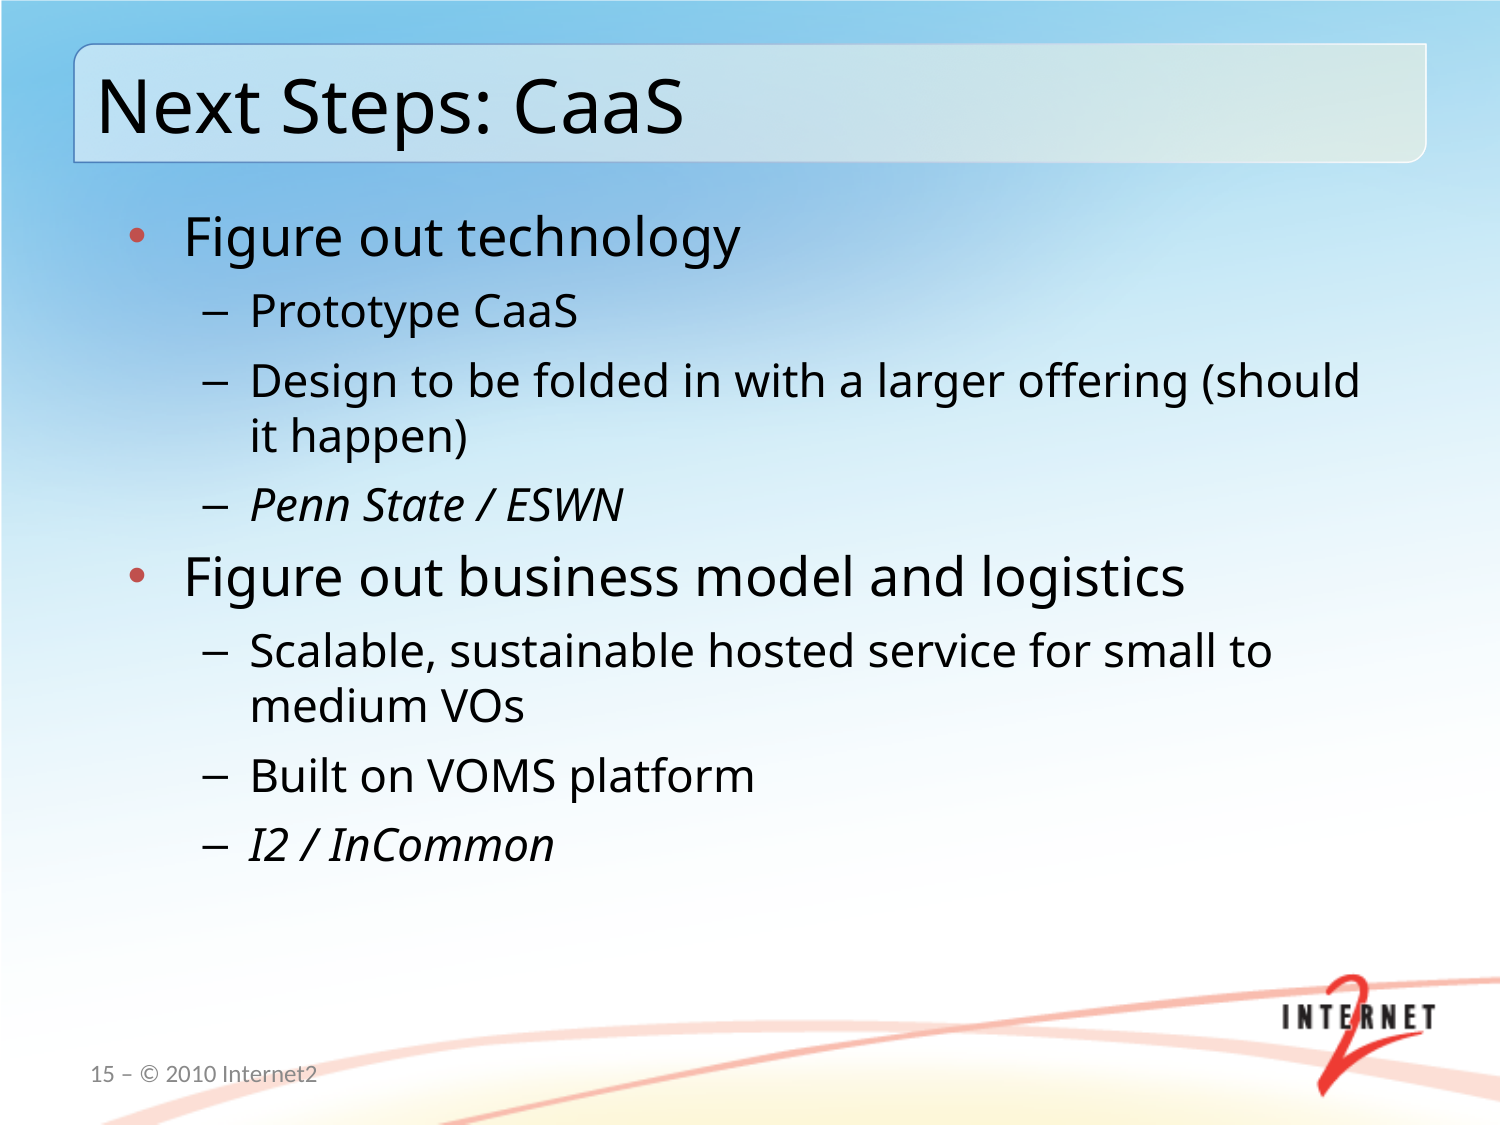

Next Steps: CaaS
# Figure out technology
Prototype CaaS
Design to be folded in with a larger offering (should it happen)
Penn State / ESWN
Figure out business model and logistics
Scalable, sustainable hosted service for small to medium VOs
Built on VOMS platform
I2 / InCommon
 – © 2010 Internet2